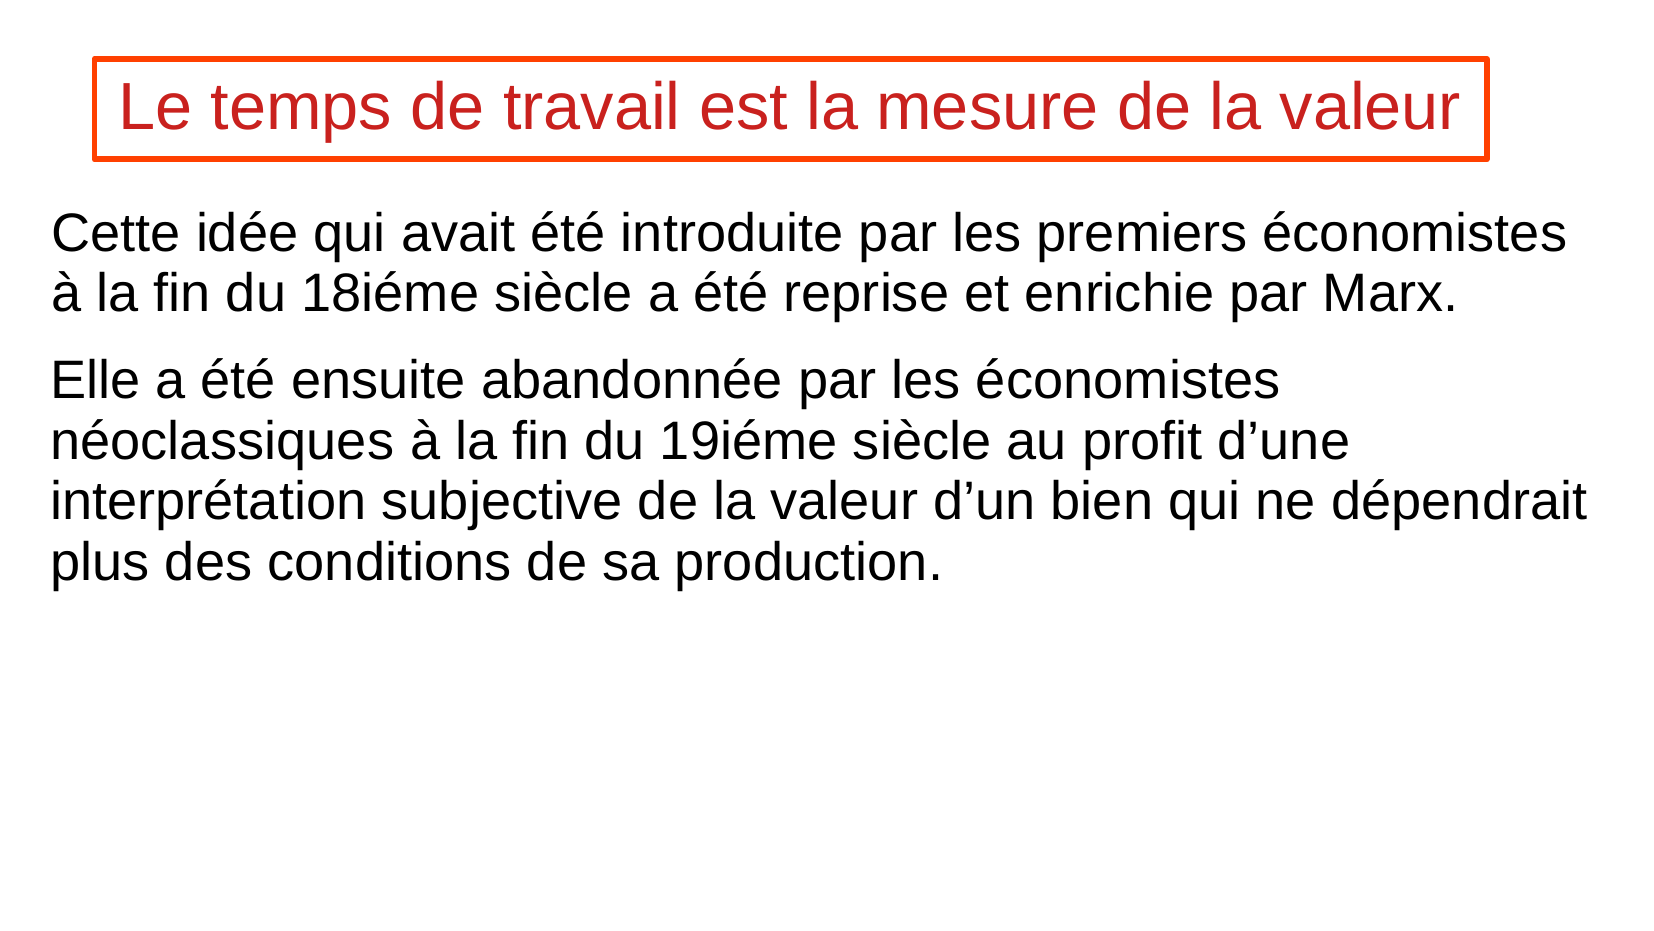

Le temps de travail est la mesure de la valeur
Cette idée qui avait été introduite par les premiers économistes à la fin du 18iéme siècle a été reprise et enrichie par Marx.
Elle a été ensuite abandonnée par les économistes néoclassiques à la fin du 19iéme siècle au profit d’une interprétation subjective de la valeur d’un bien qui ne dépendrait plus des conditions de sa production.